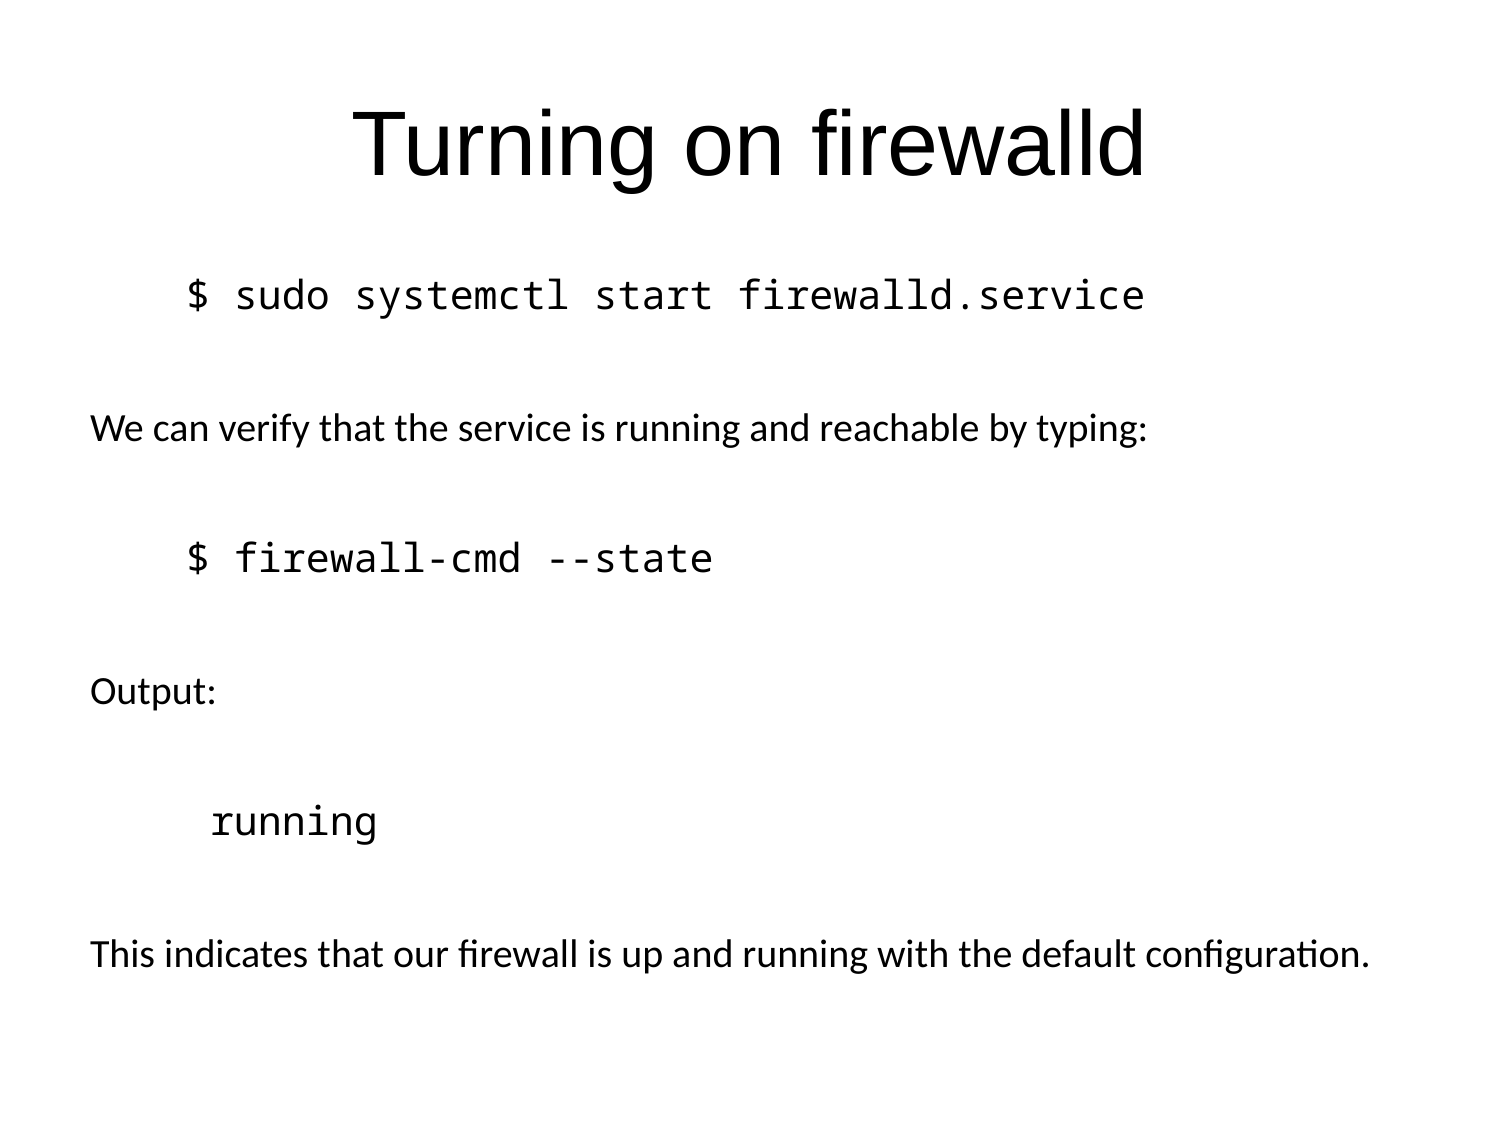

# Turning on firewalld
 $ sudo systemctl start firewalld.service
We can verify that the service is running and reachable by typing:
 $ firewall-cmd --state
Output:
 running
This indicates that our firewall is up and running with the default configuration.